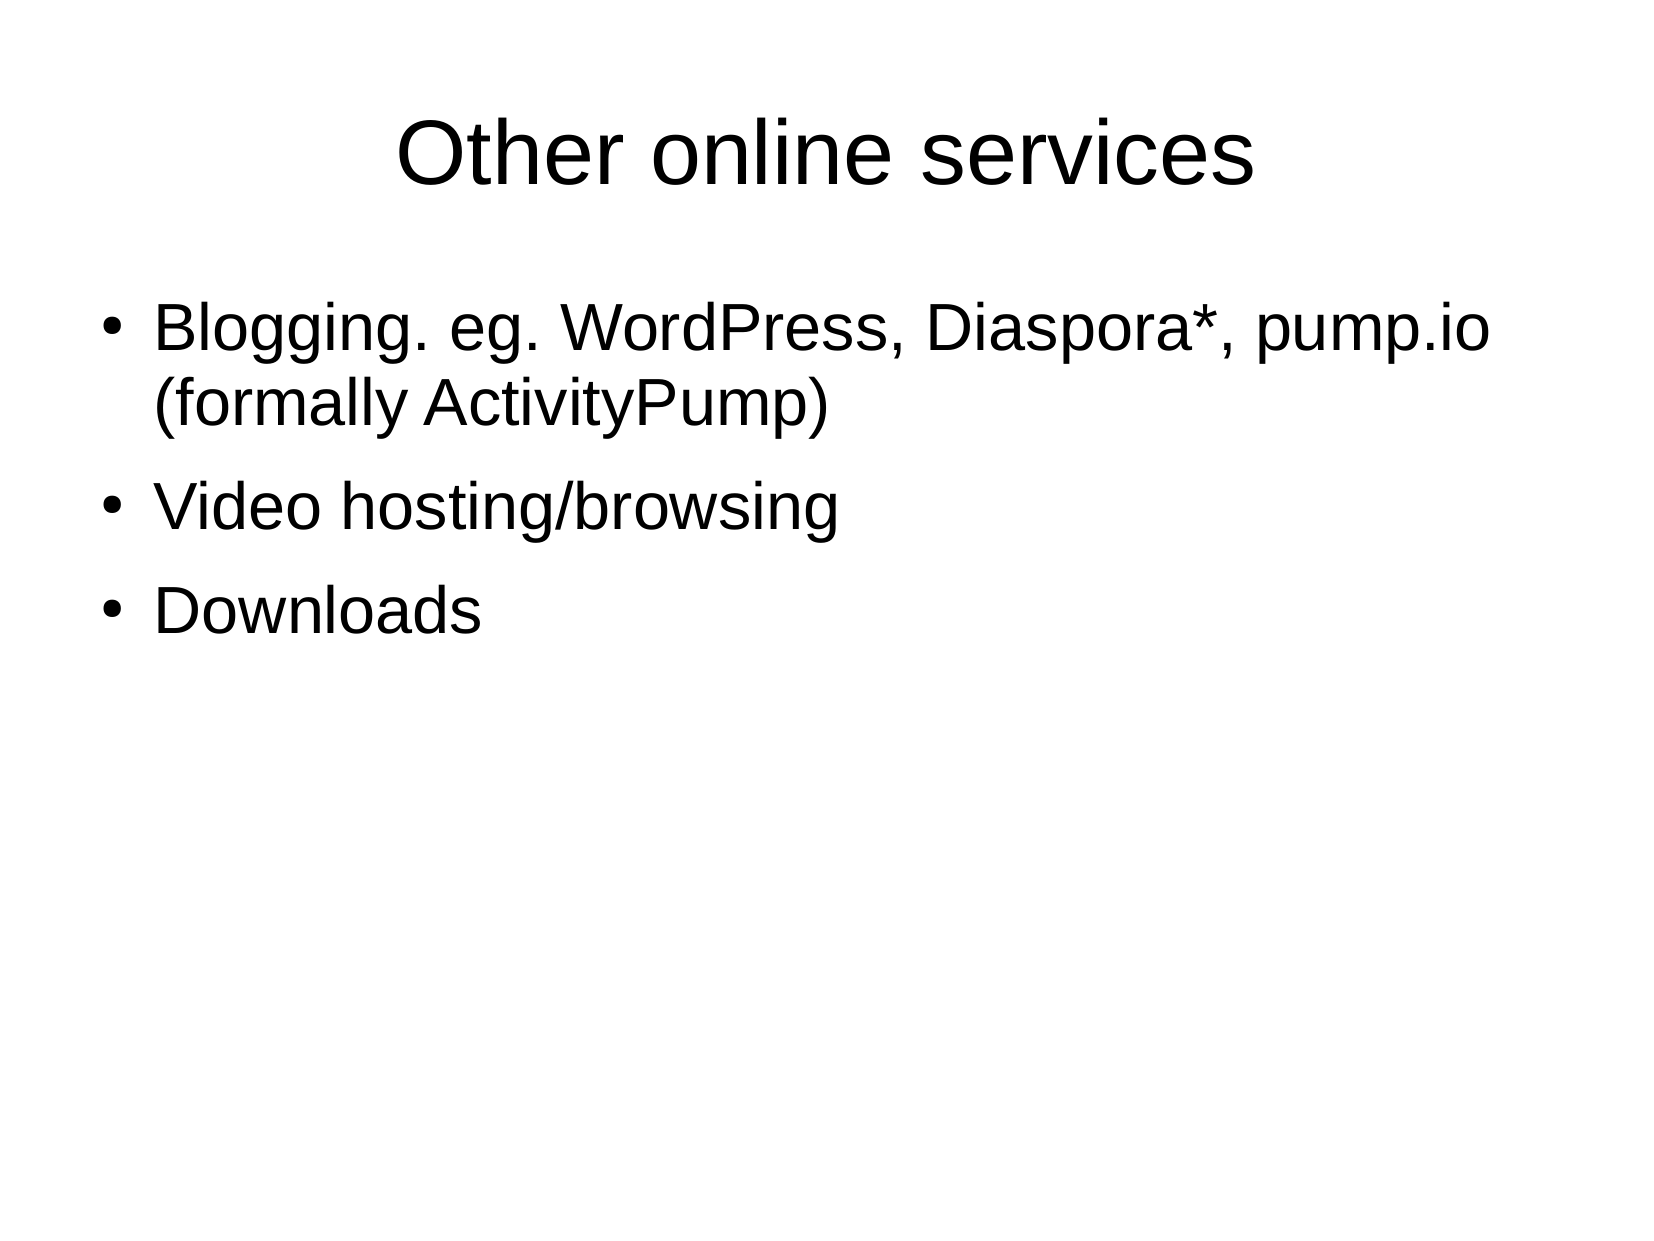

# Other online services
Blogging. eg. WordPress, Diaspora*, pump.io (formally ActivityPump)
Video hosting/browsing
Downloads